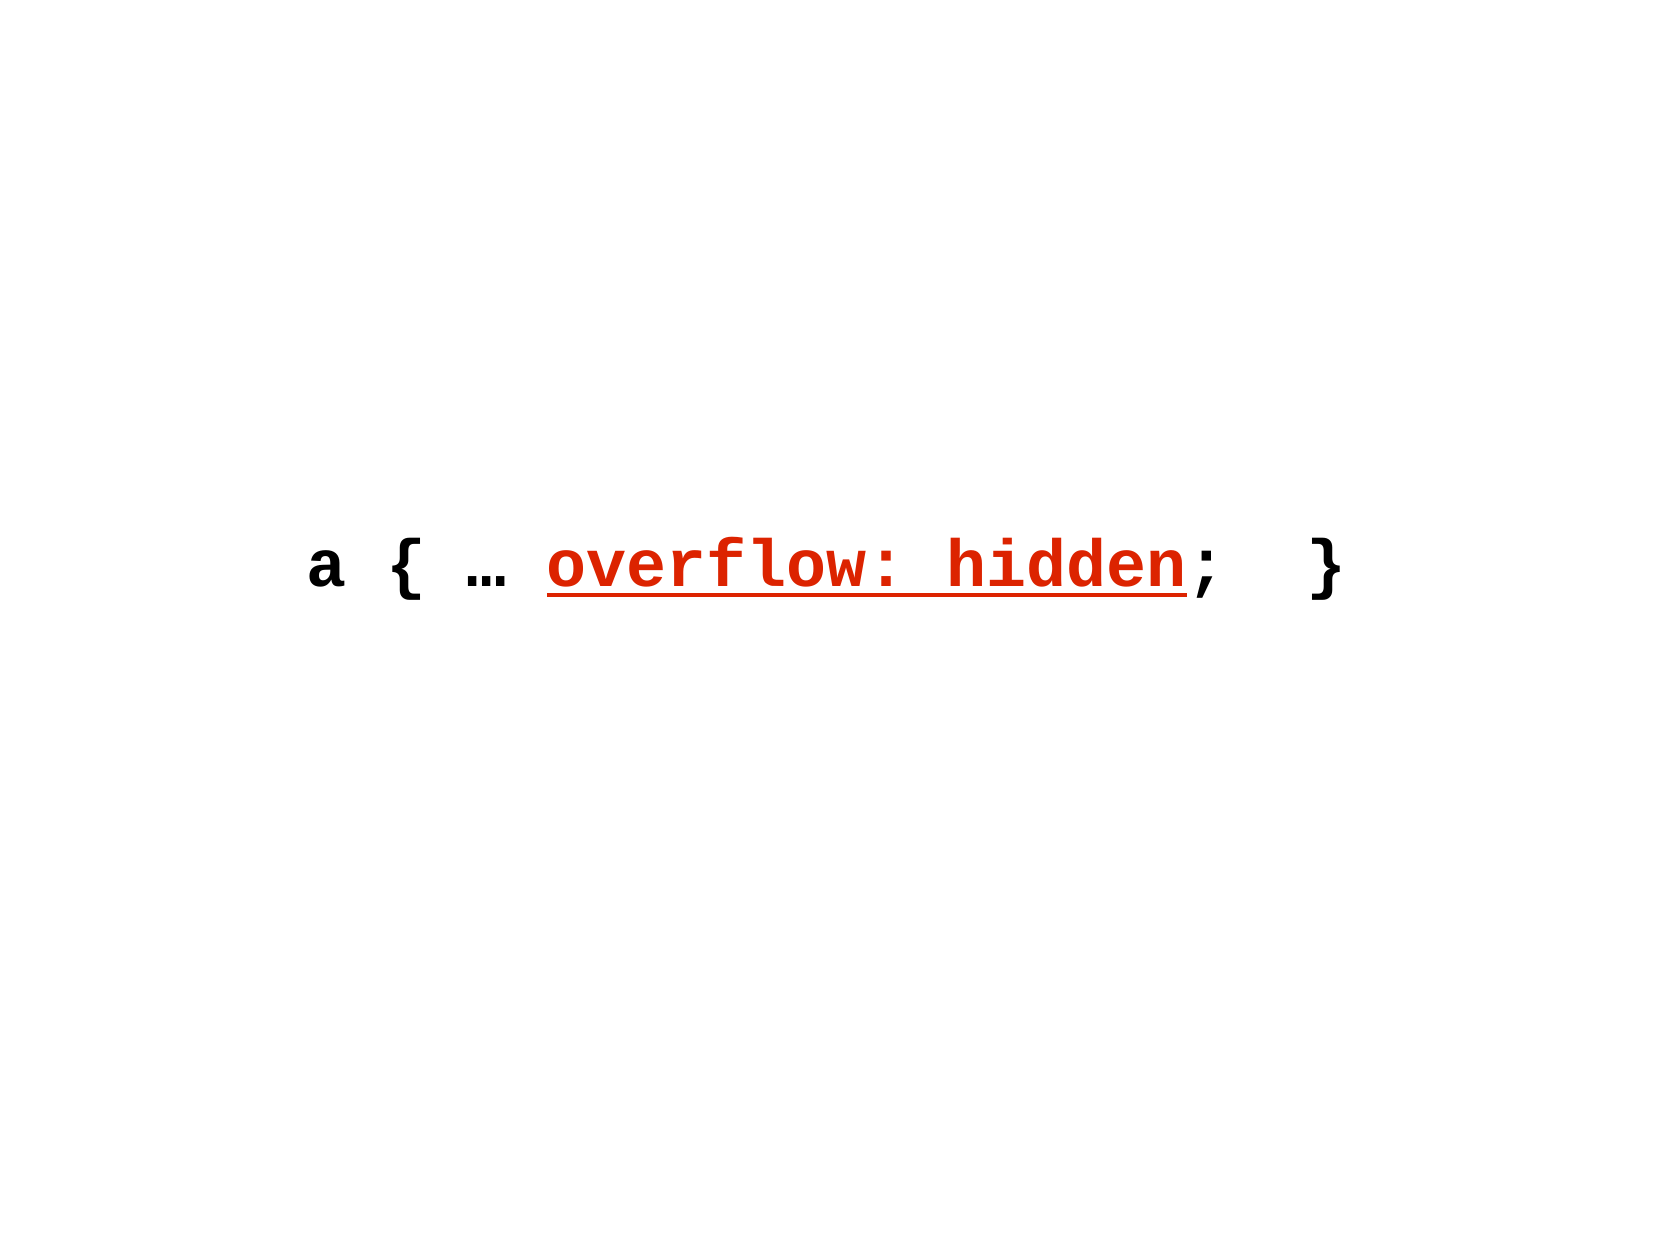

# a { … overflow: hidden; }